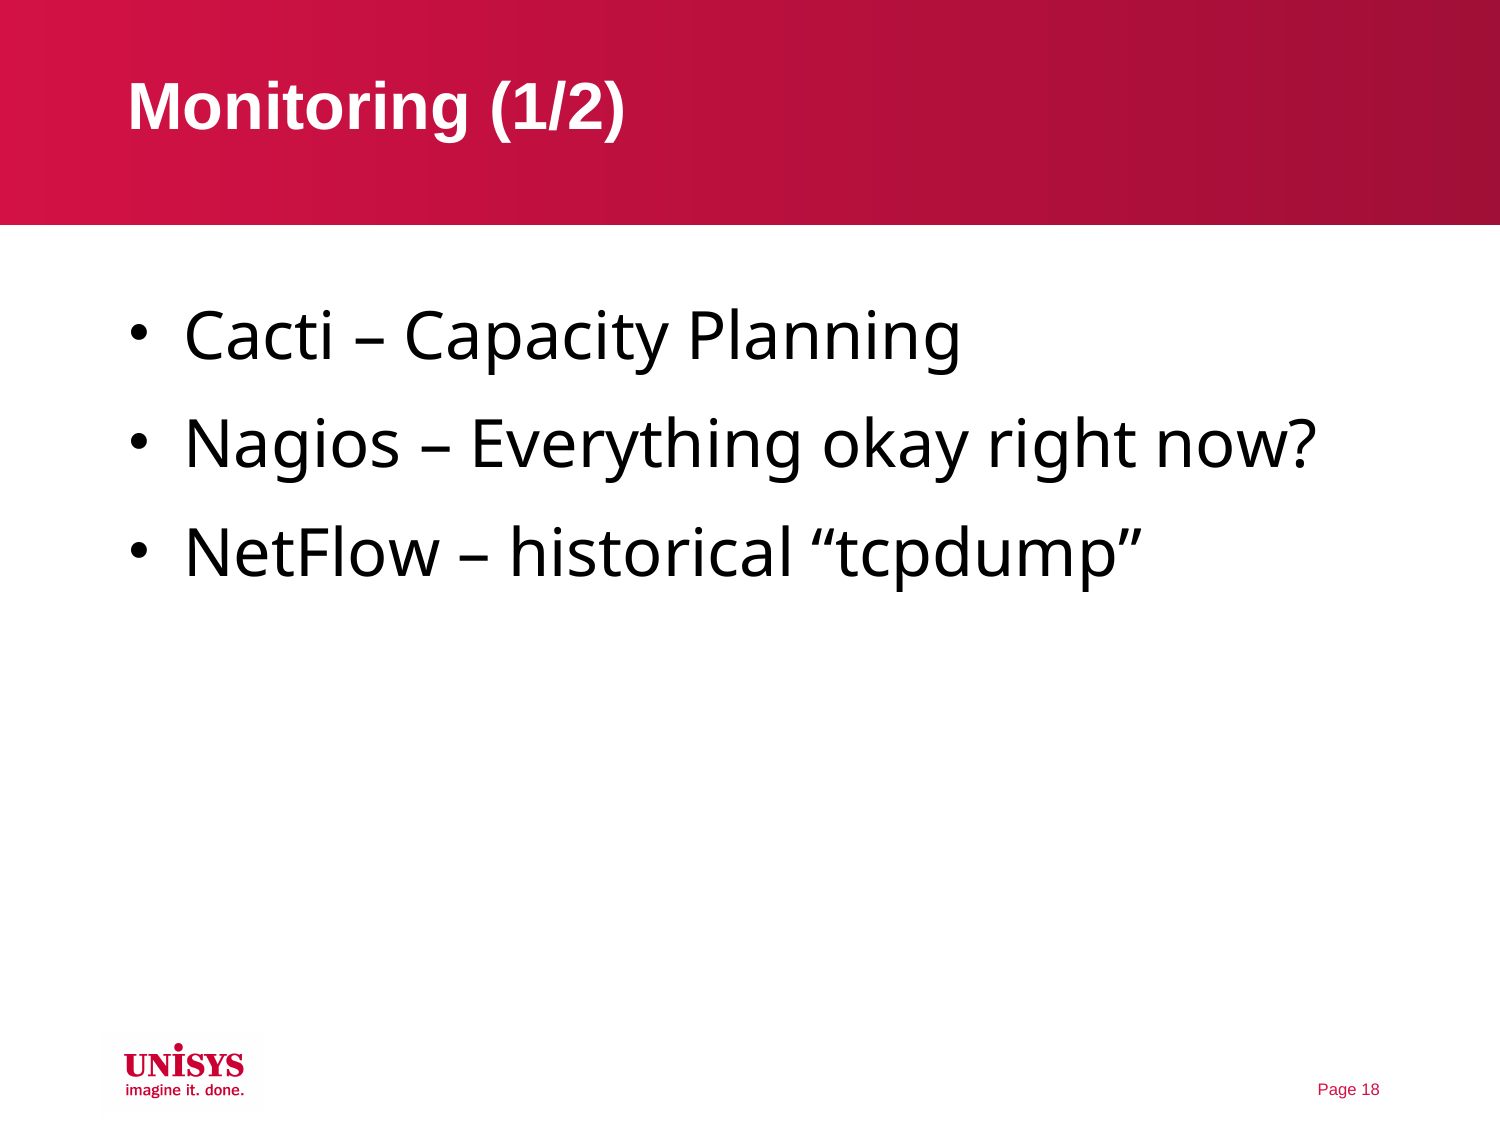

# Monitoring (1/2)
Cacti – Capacity Planning
Nagios – Everything okay right now?
NetFlow – historical “tcpdump”
18